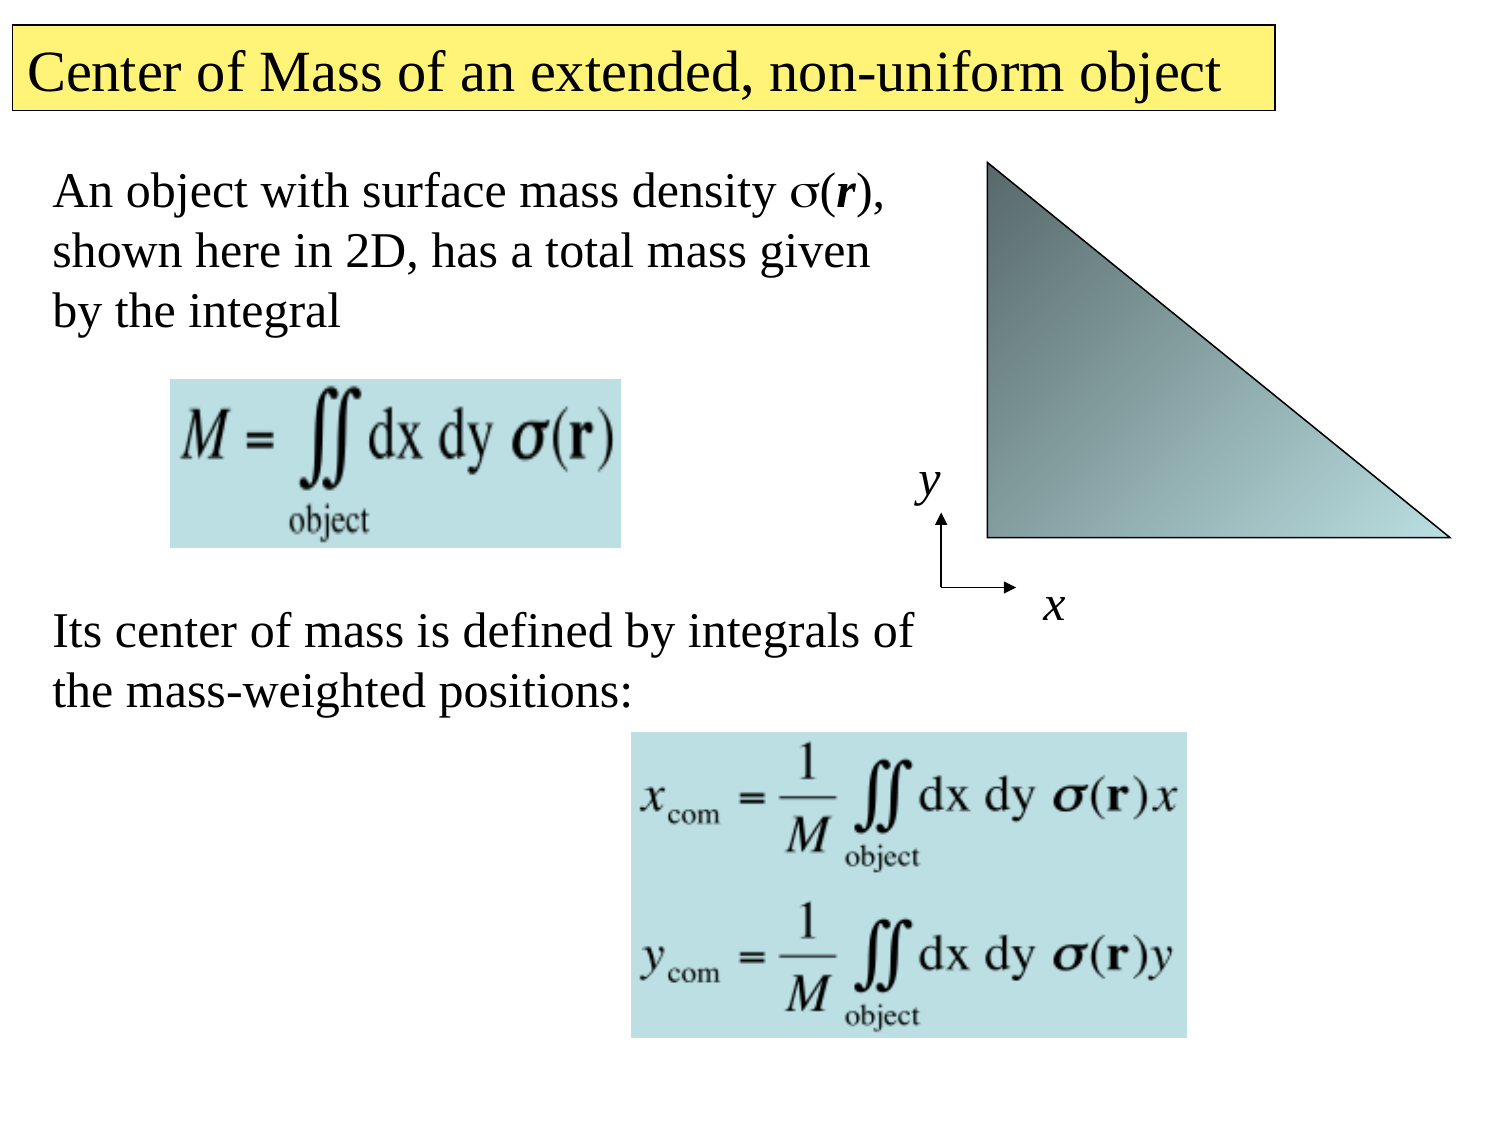

Center of Mass of an extended, non-uniform object
An object with surface mass density σ(r), shown here in 2D, has a total mass given by the integral
y
x
Its center of mass is defined by integrals of the mass-weighted positions: